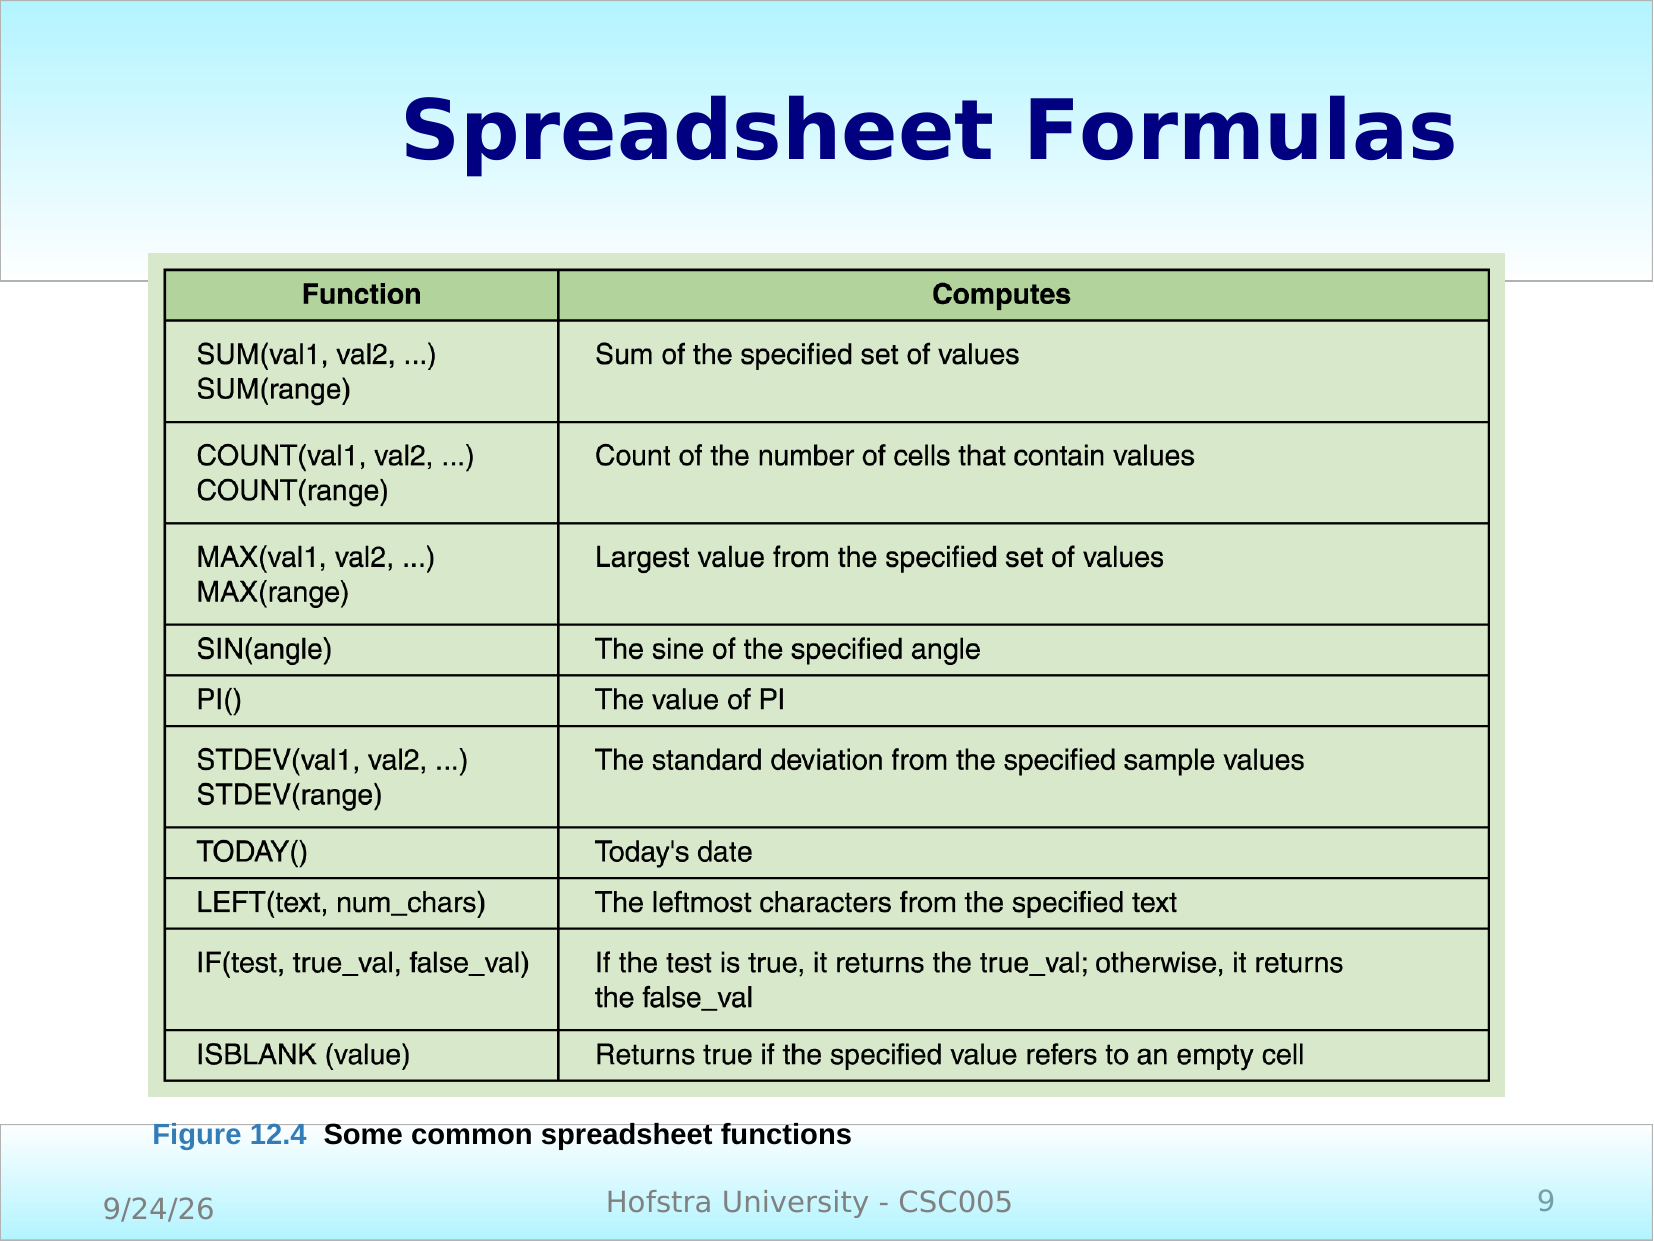

# Spreadsheet Formulas
Figure 12.4 Some common spreadsheet functions
9
Hofstra University - CSC005